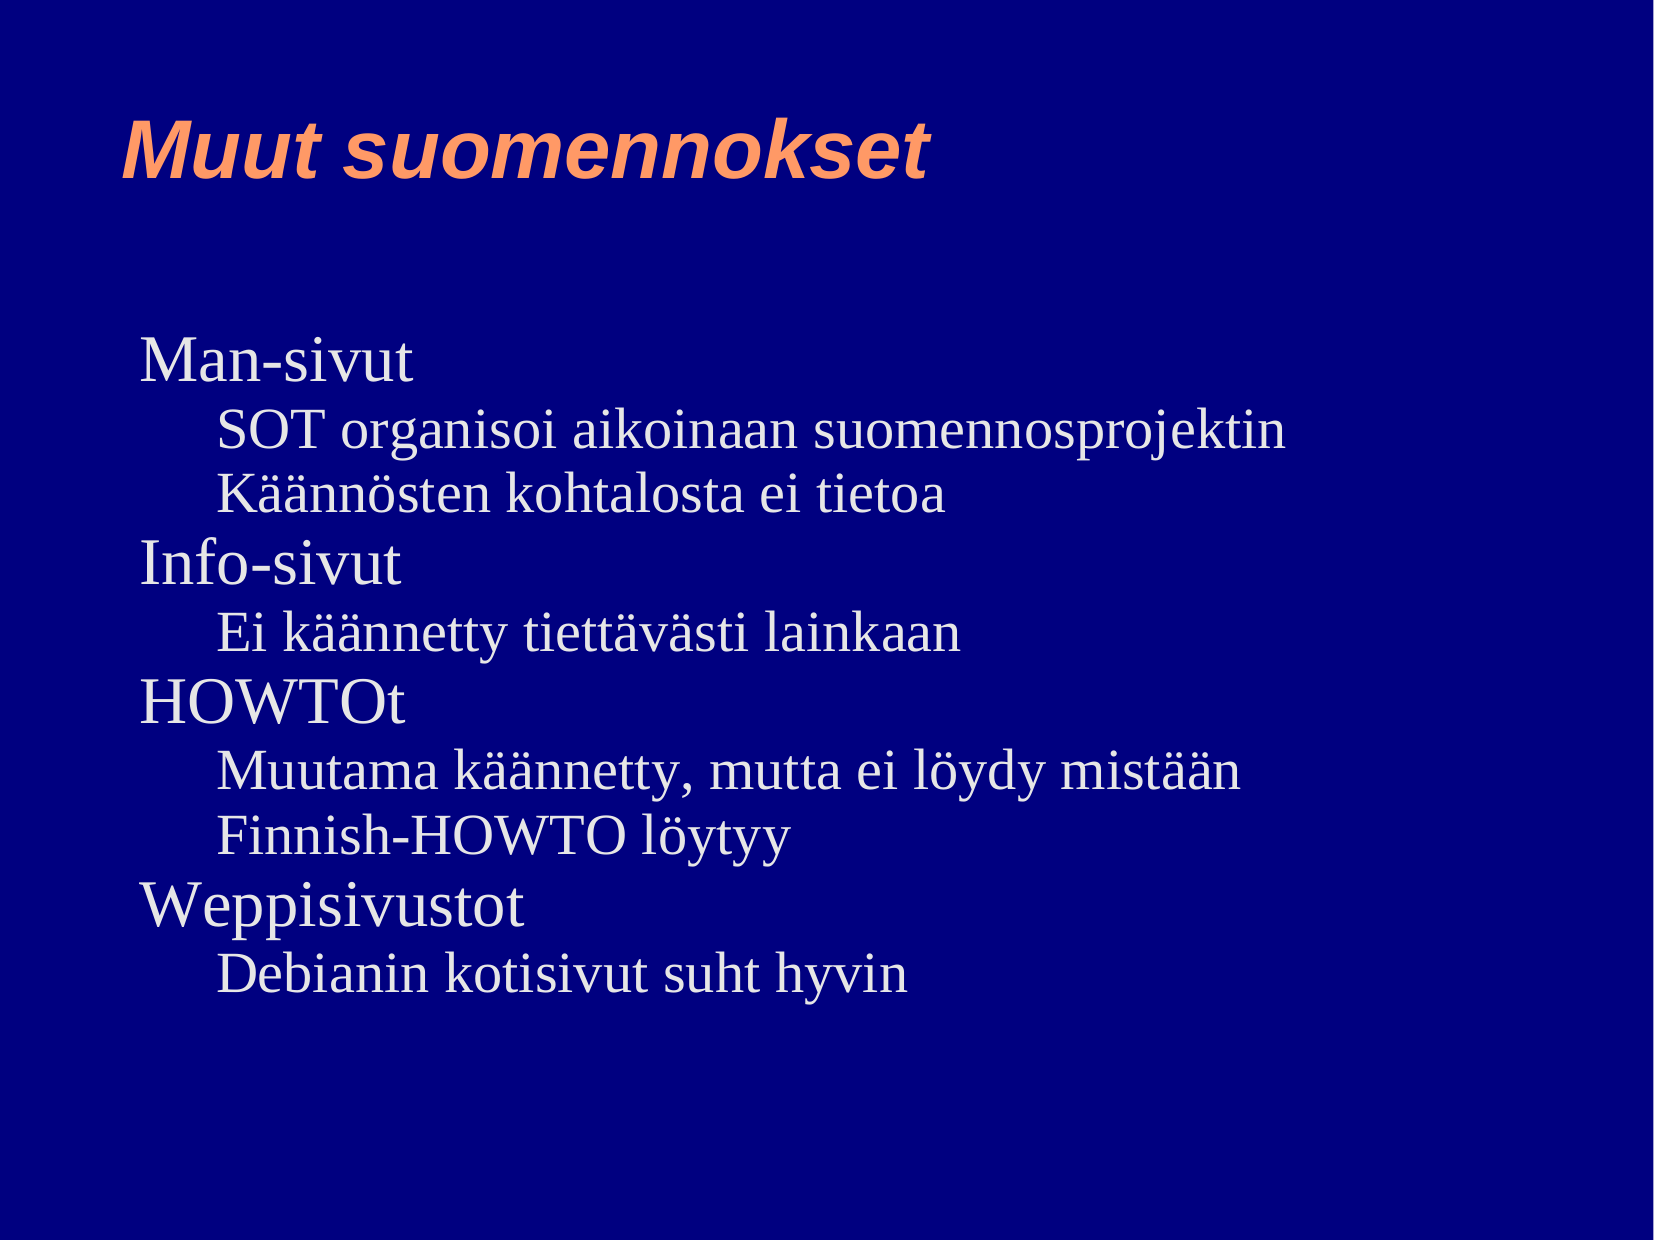

# Muut suomennokset
Man-sivut
SOT organisoi aikoinaan suomennosprojektin
Käännösten kohtalosta ei tietoa
Info-sivut
Ei käännetty tiettävästi lainkaan
HOWTOt
Muutama käännetty, mutta ei löydy mistään
Finnish-HOWTO löytyy
Weppisivustot
Debianin kotisivut suht hyvin